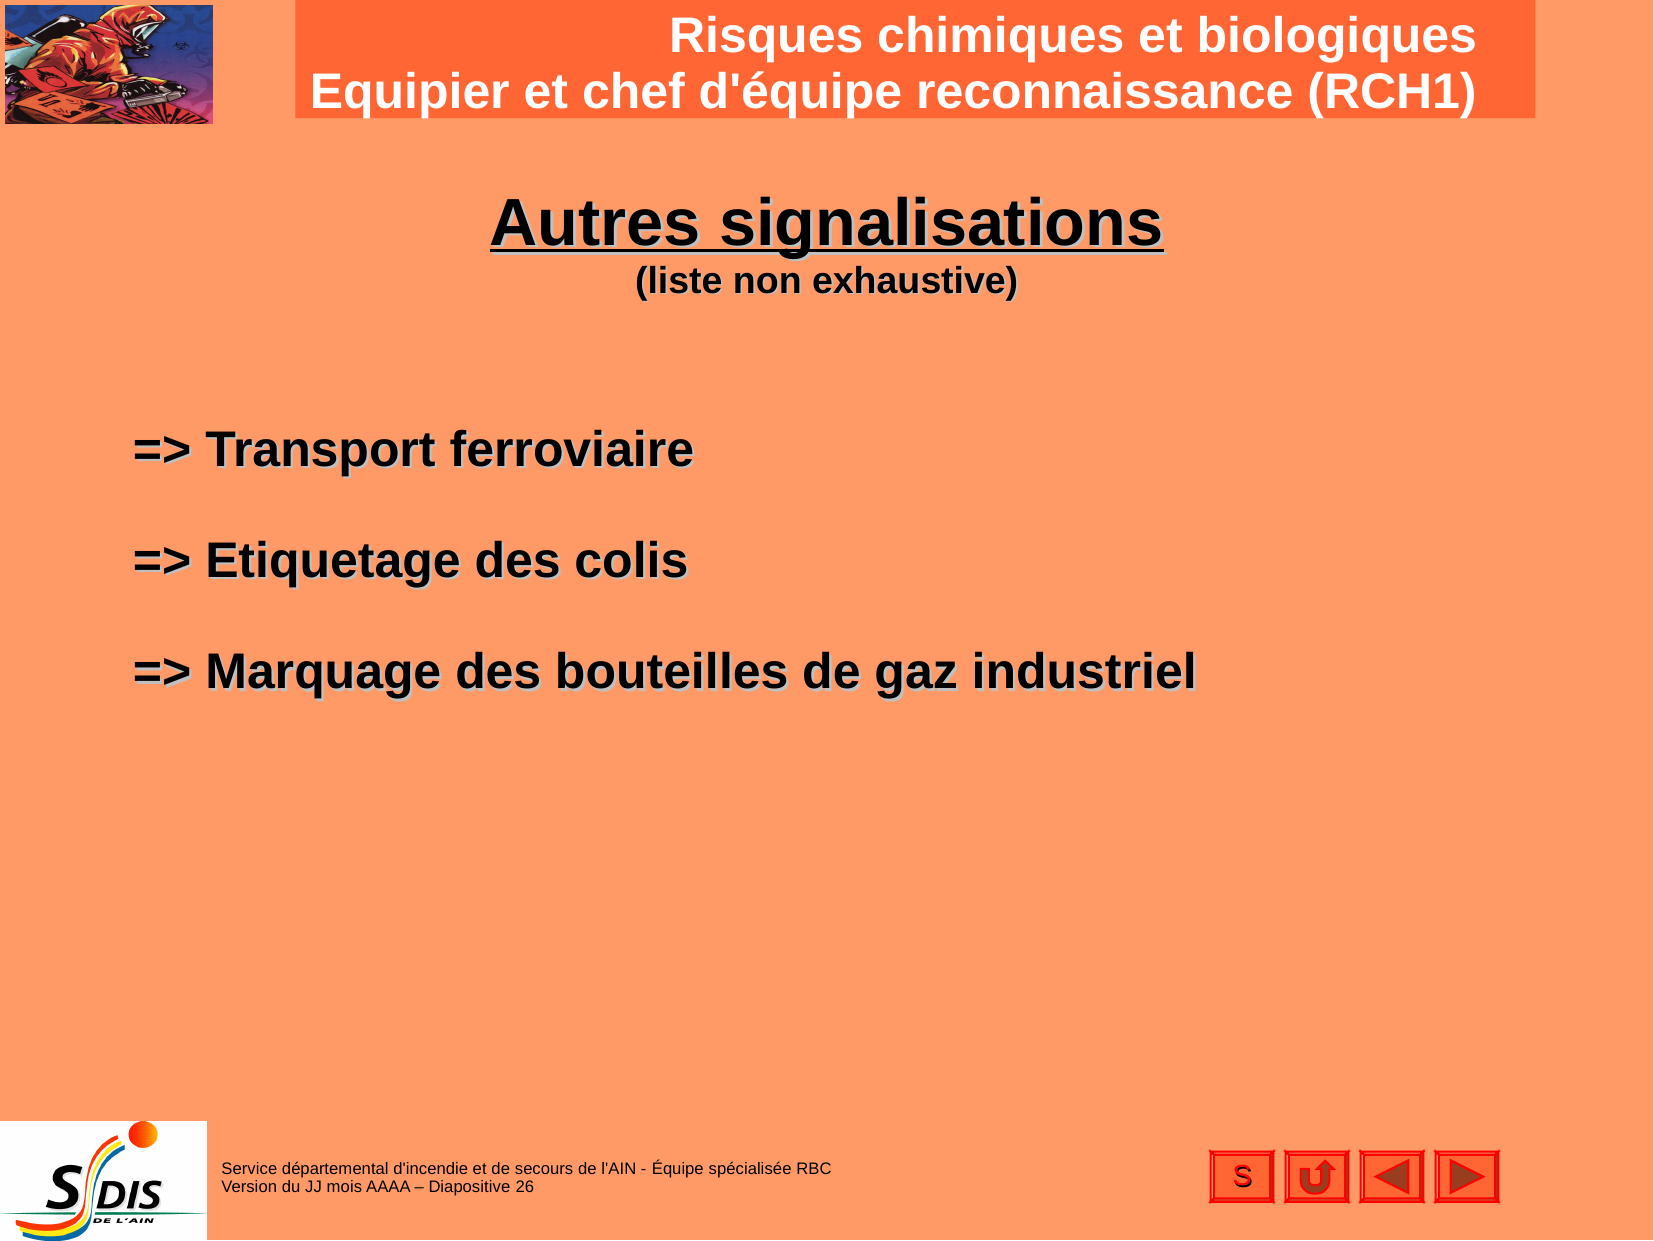

Autres signalisations
(liste non exhaustive)
=> Transport ferroviaire
=> Etiquetage des colis
=> Marquage des bouteilles de gaz industriel
S